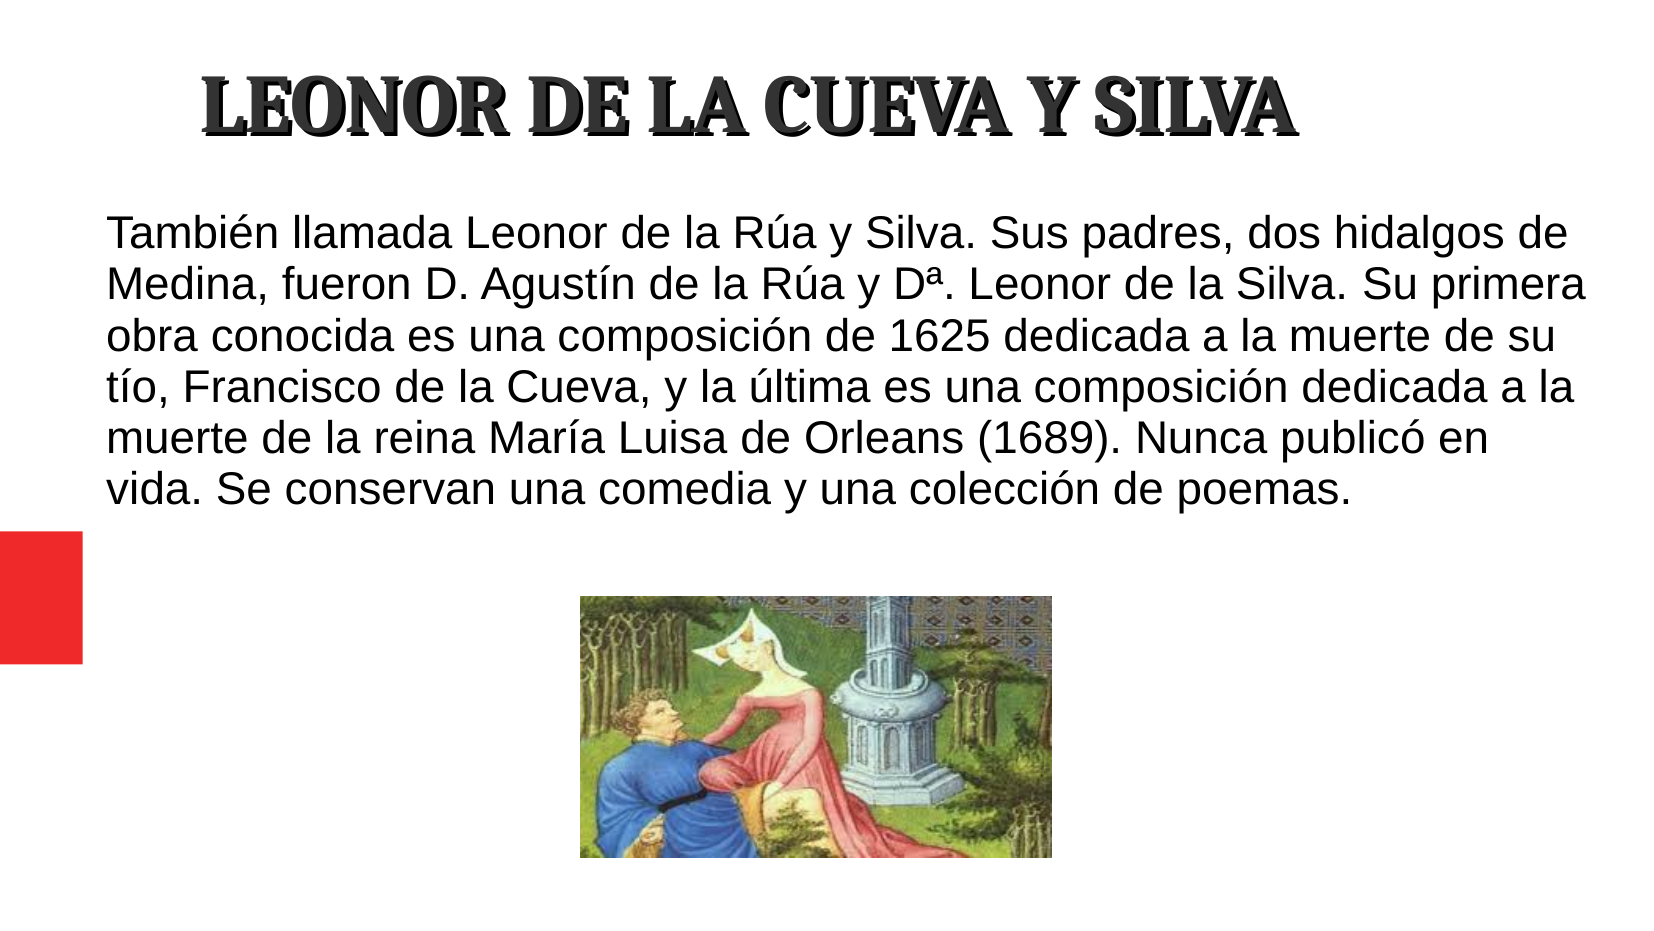

# LEONOR DE LA CUEVA Y SILVA
También llamada Leonor de la Rúa y Silva. Sus padres, dos hidalgos de Medina, fueron D. Agustín de la Rúa y Dª. Leonor de la Silva. Su primera obra conocida es una composición de 1625 dedicada a la muerte de su tío, Francisco de la Cueva, y la última es una composición dedicada a la muerte de la reina María Luisa de Orleans (1689). Nunca publicó en vida. Se conservan una comedia y una colección de poemas.